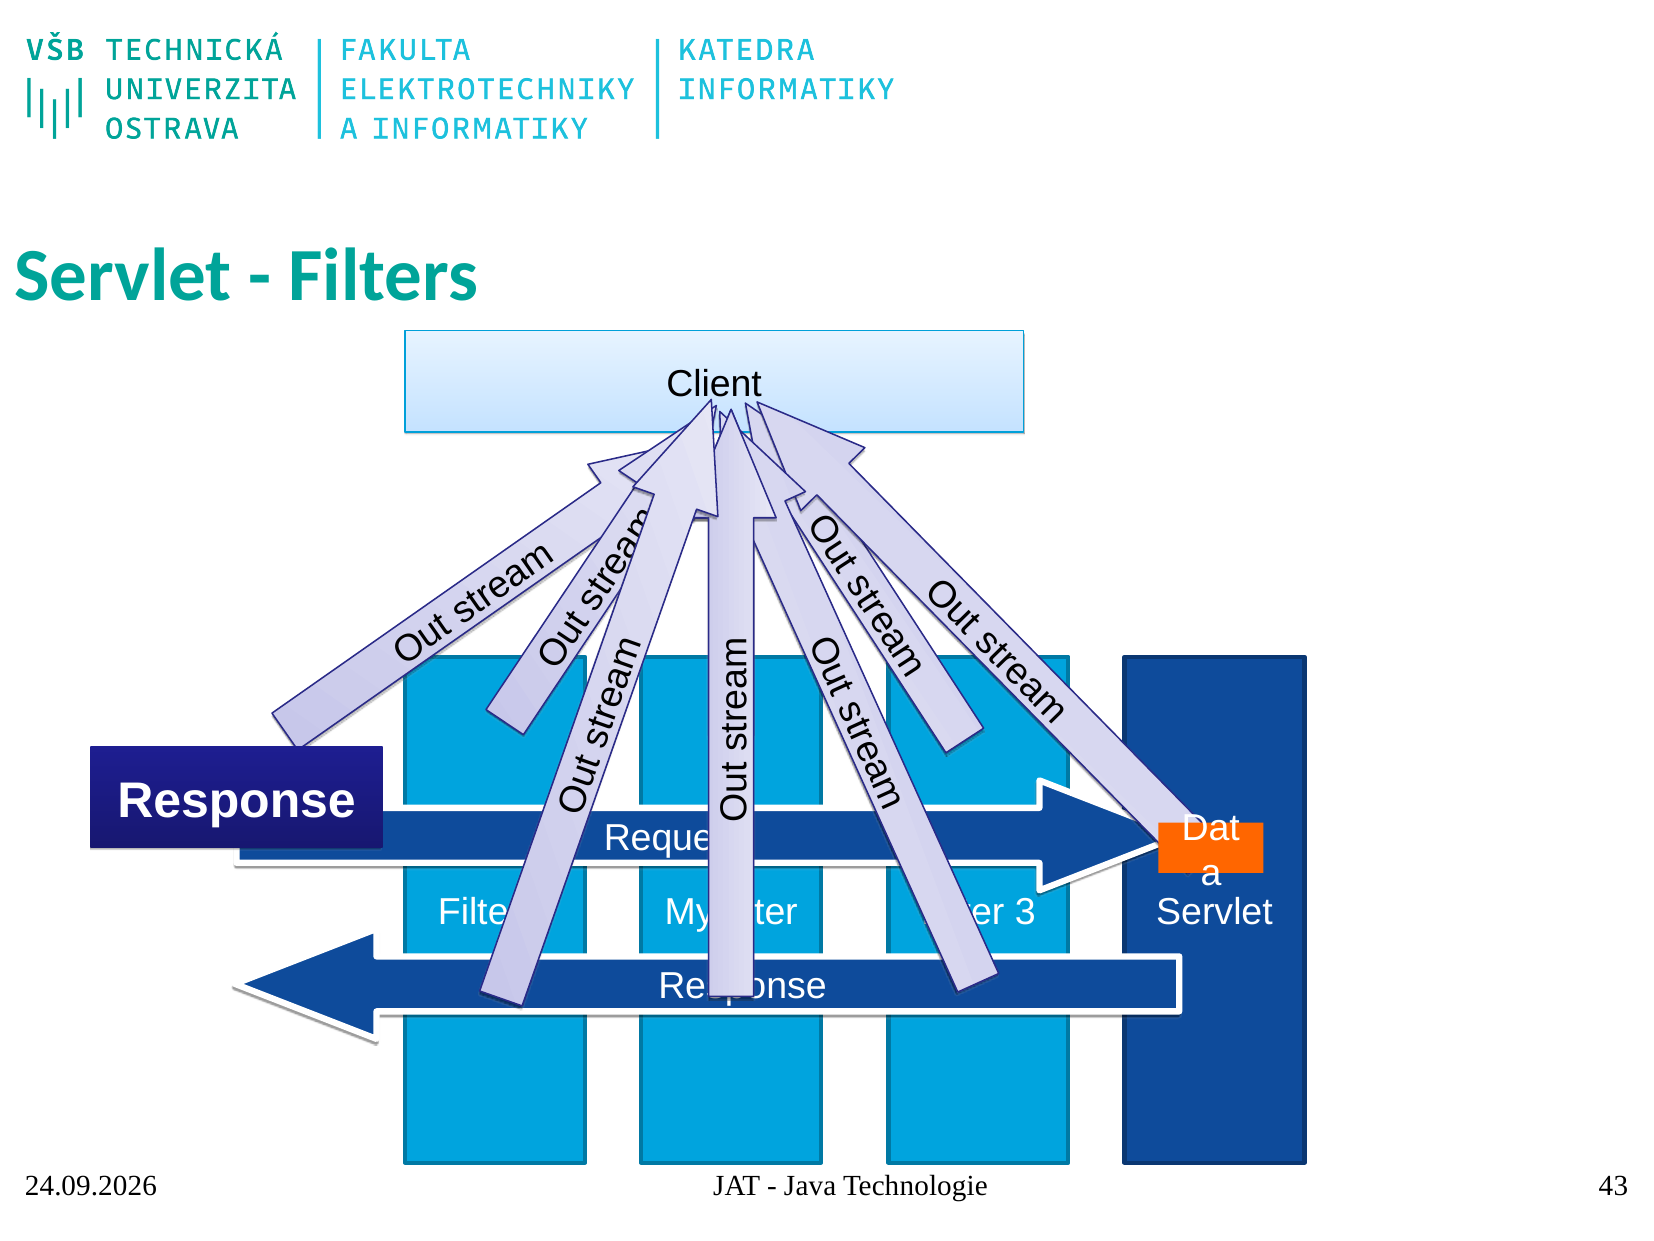

# Servlet - Filters
Client
Out stream
Out stream
Out stream
Out stream
Out stream
Out stream
Out stream
Filter 1
MyFilter
Filter 3
Servlet
Out stream
Response
Request
Data
Response
JAT - Java Technologie
43